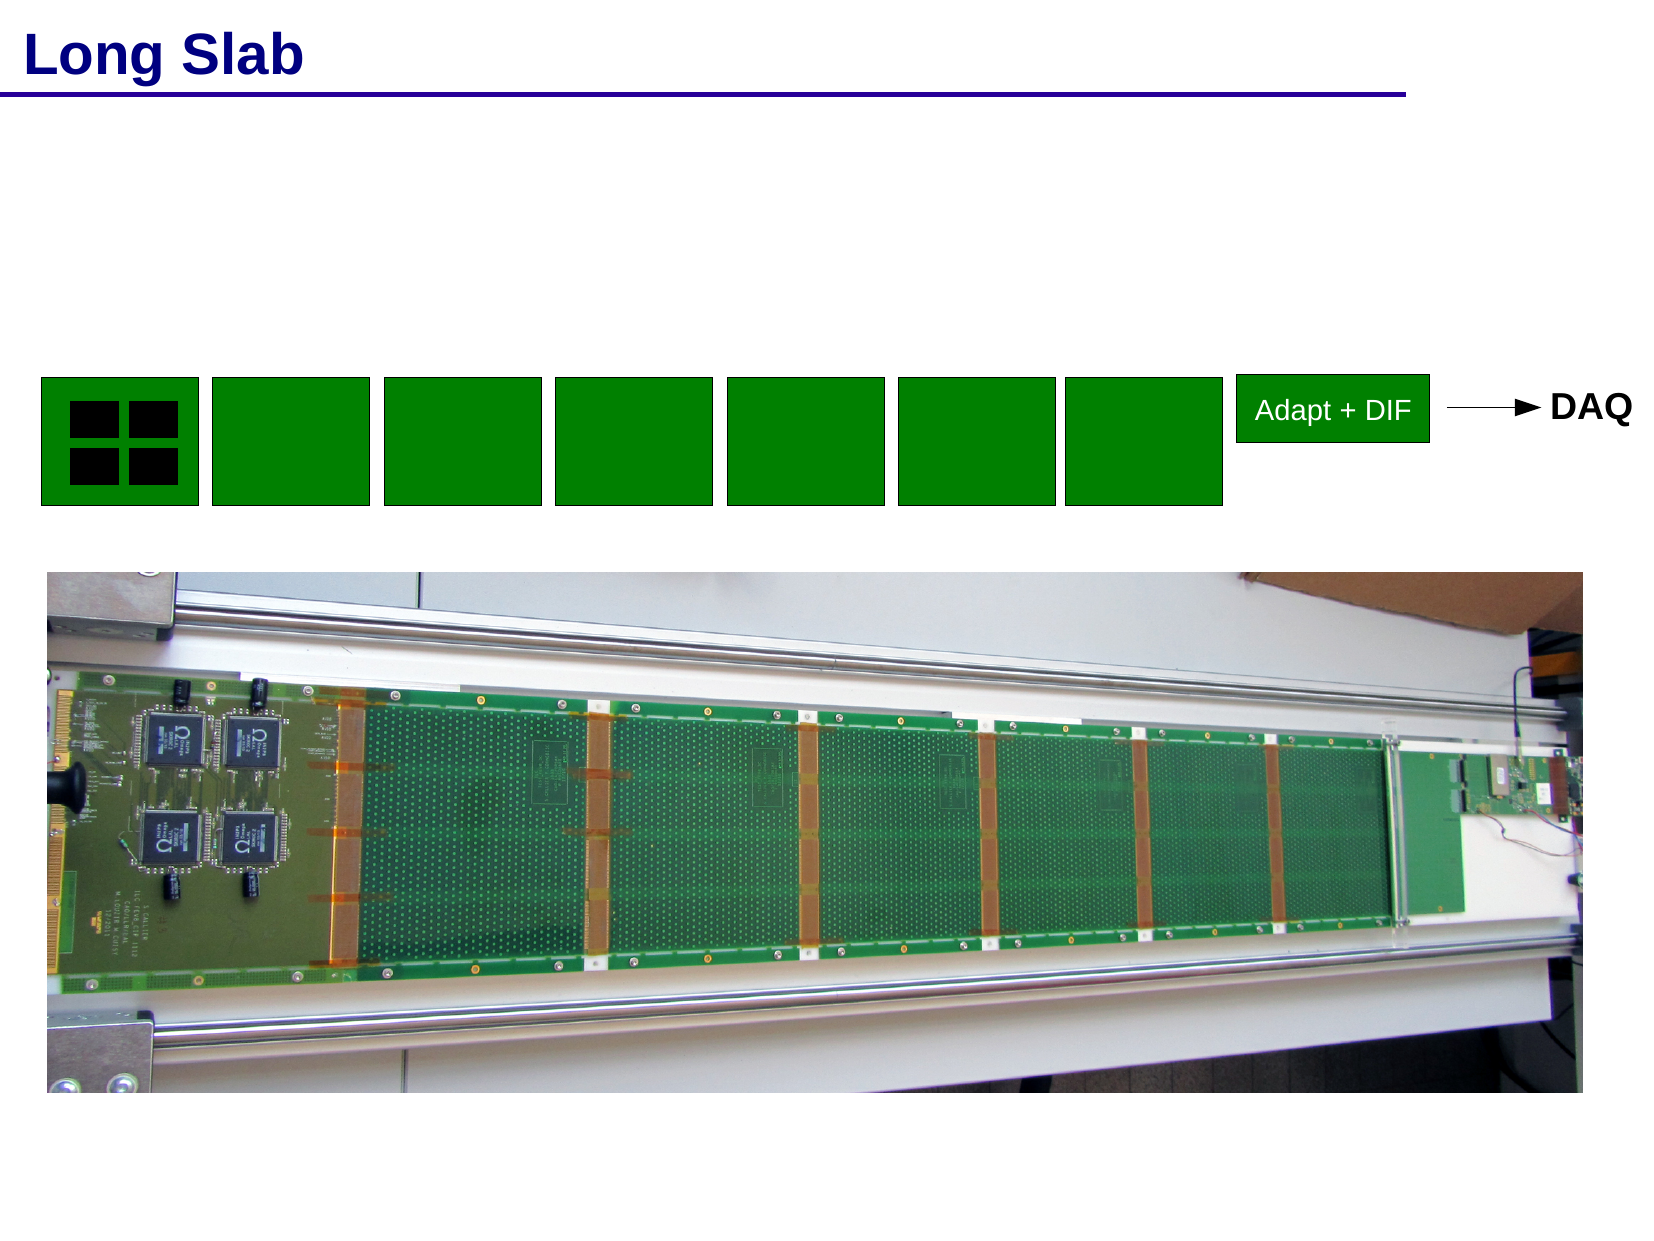

# Long Slab
DAQ
Adapt + DIF